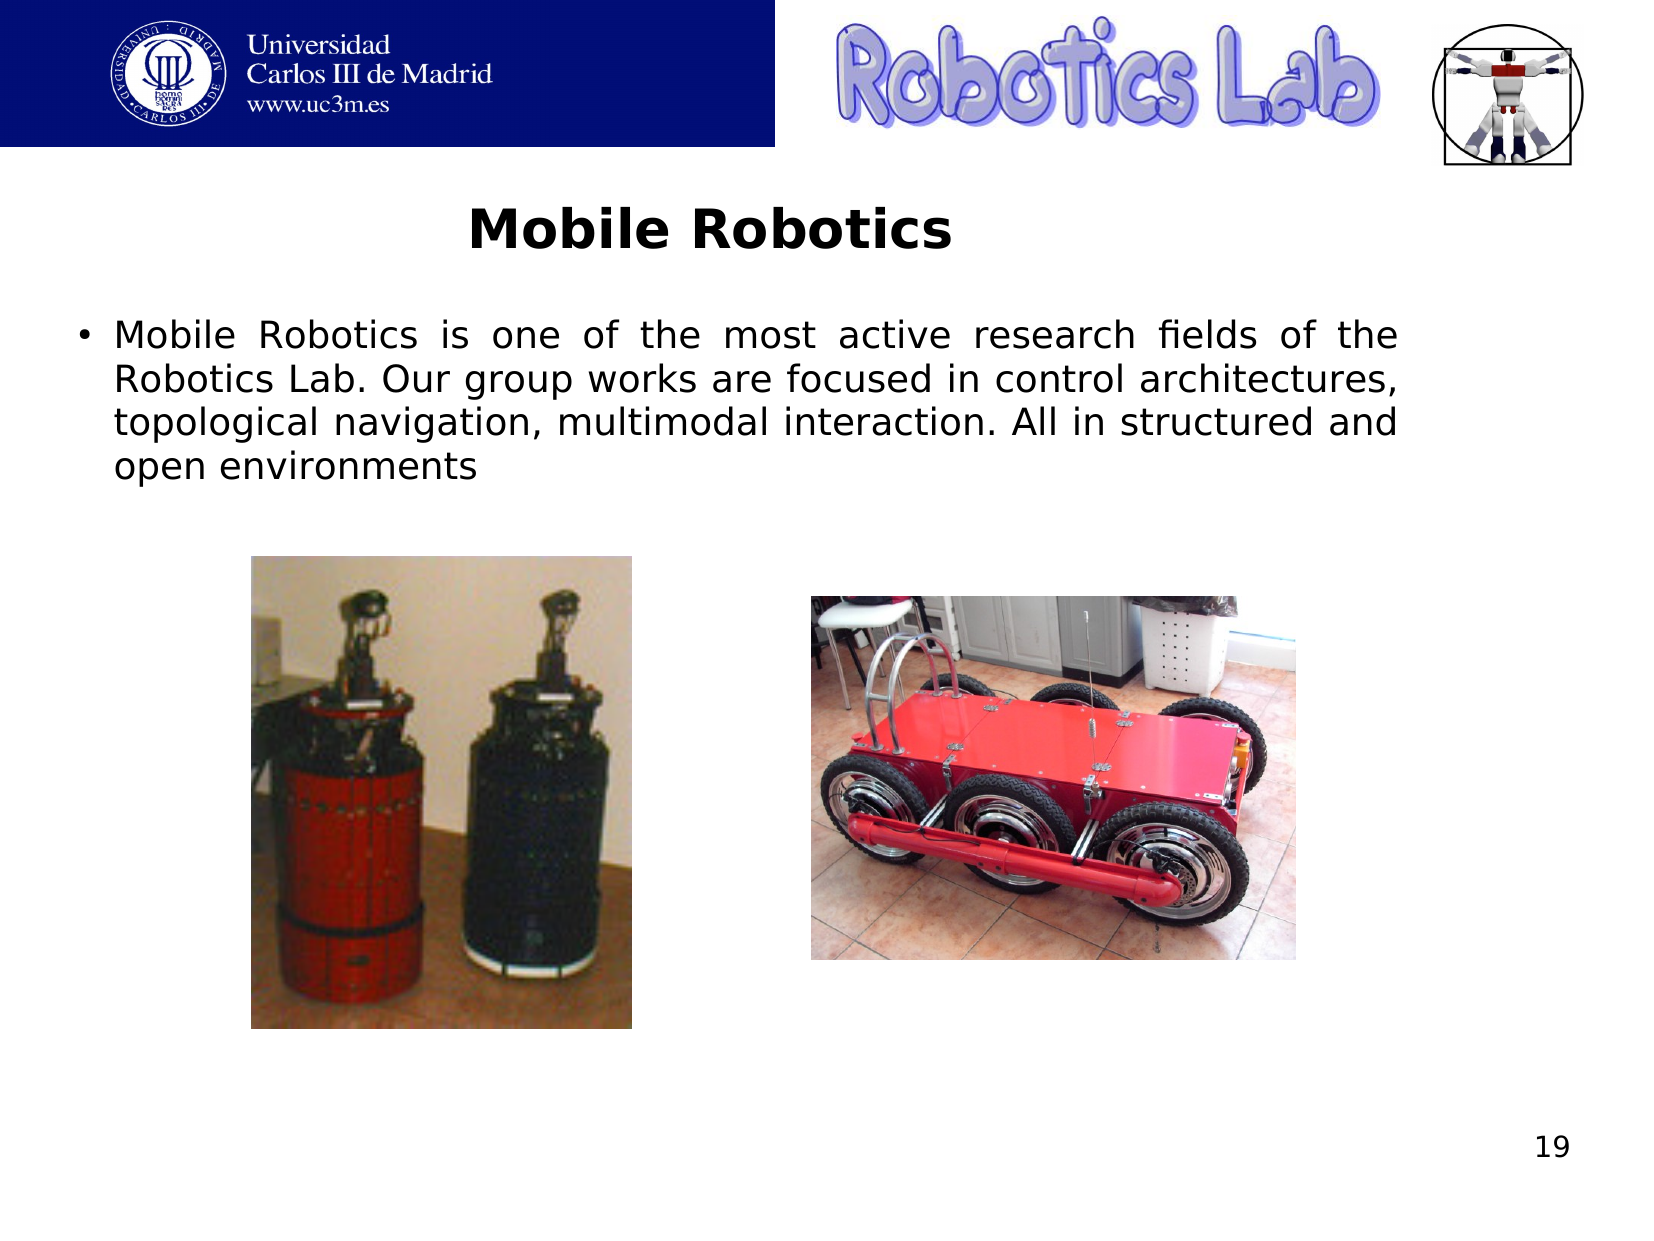

# Estructura Interdisciplinar e Internacional
Robotics Lab
Mobile Robotics
Mobile Robotics is one of the most active research fields of the Robotics Lab. Our group works are focused in control architectures, topological navigation, multimodal interaction. All in structured and open environments
19